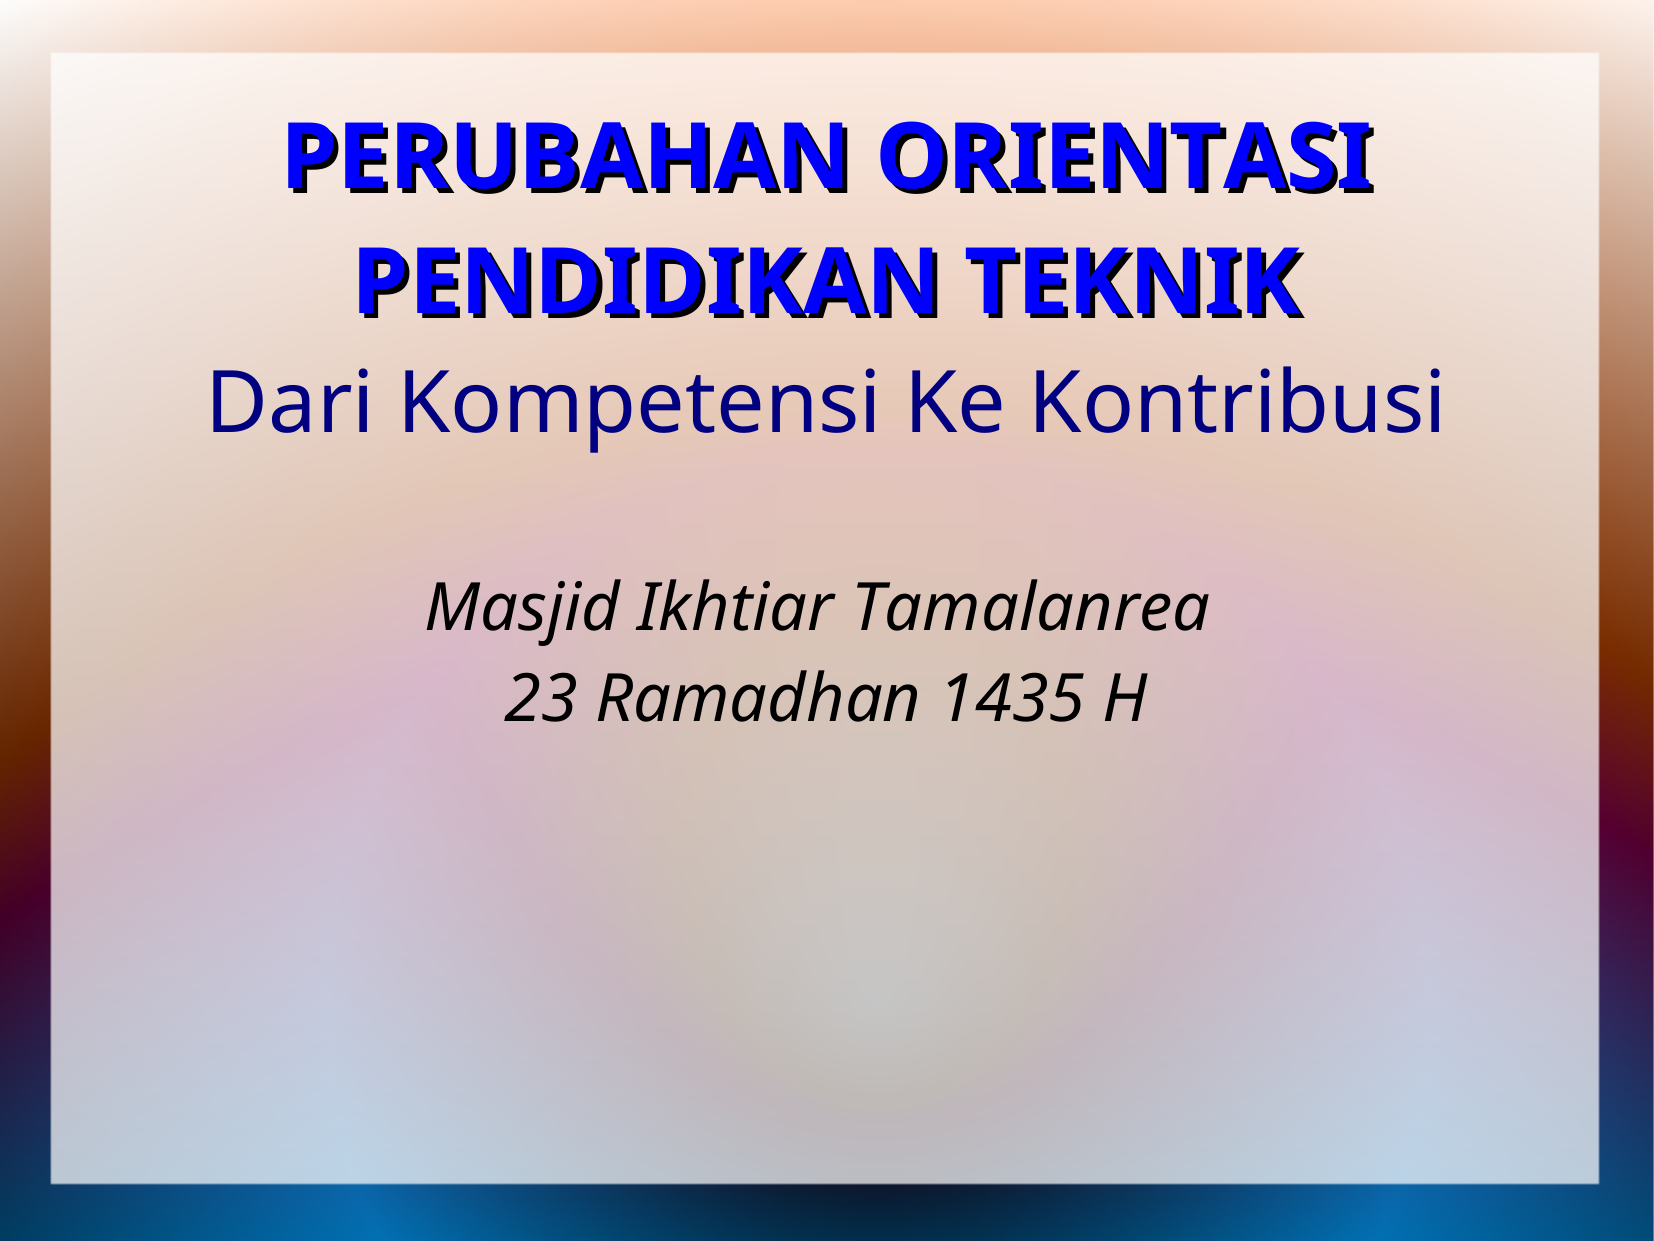

# PERUBAHAN ORIENTASI PENDIDIKAN TEKNIK Dari Kompetensi Ke Kontribusi
Masjid Ikhtiar Tamalanrea
23 Ramadhan 1435 H